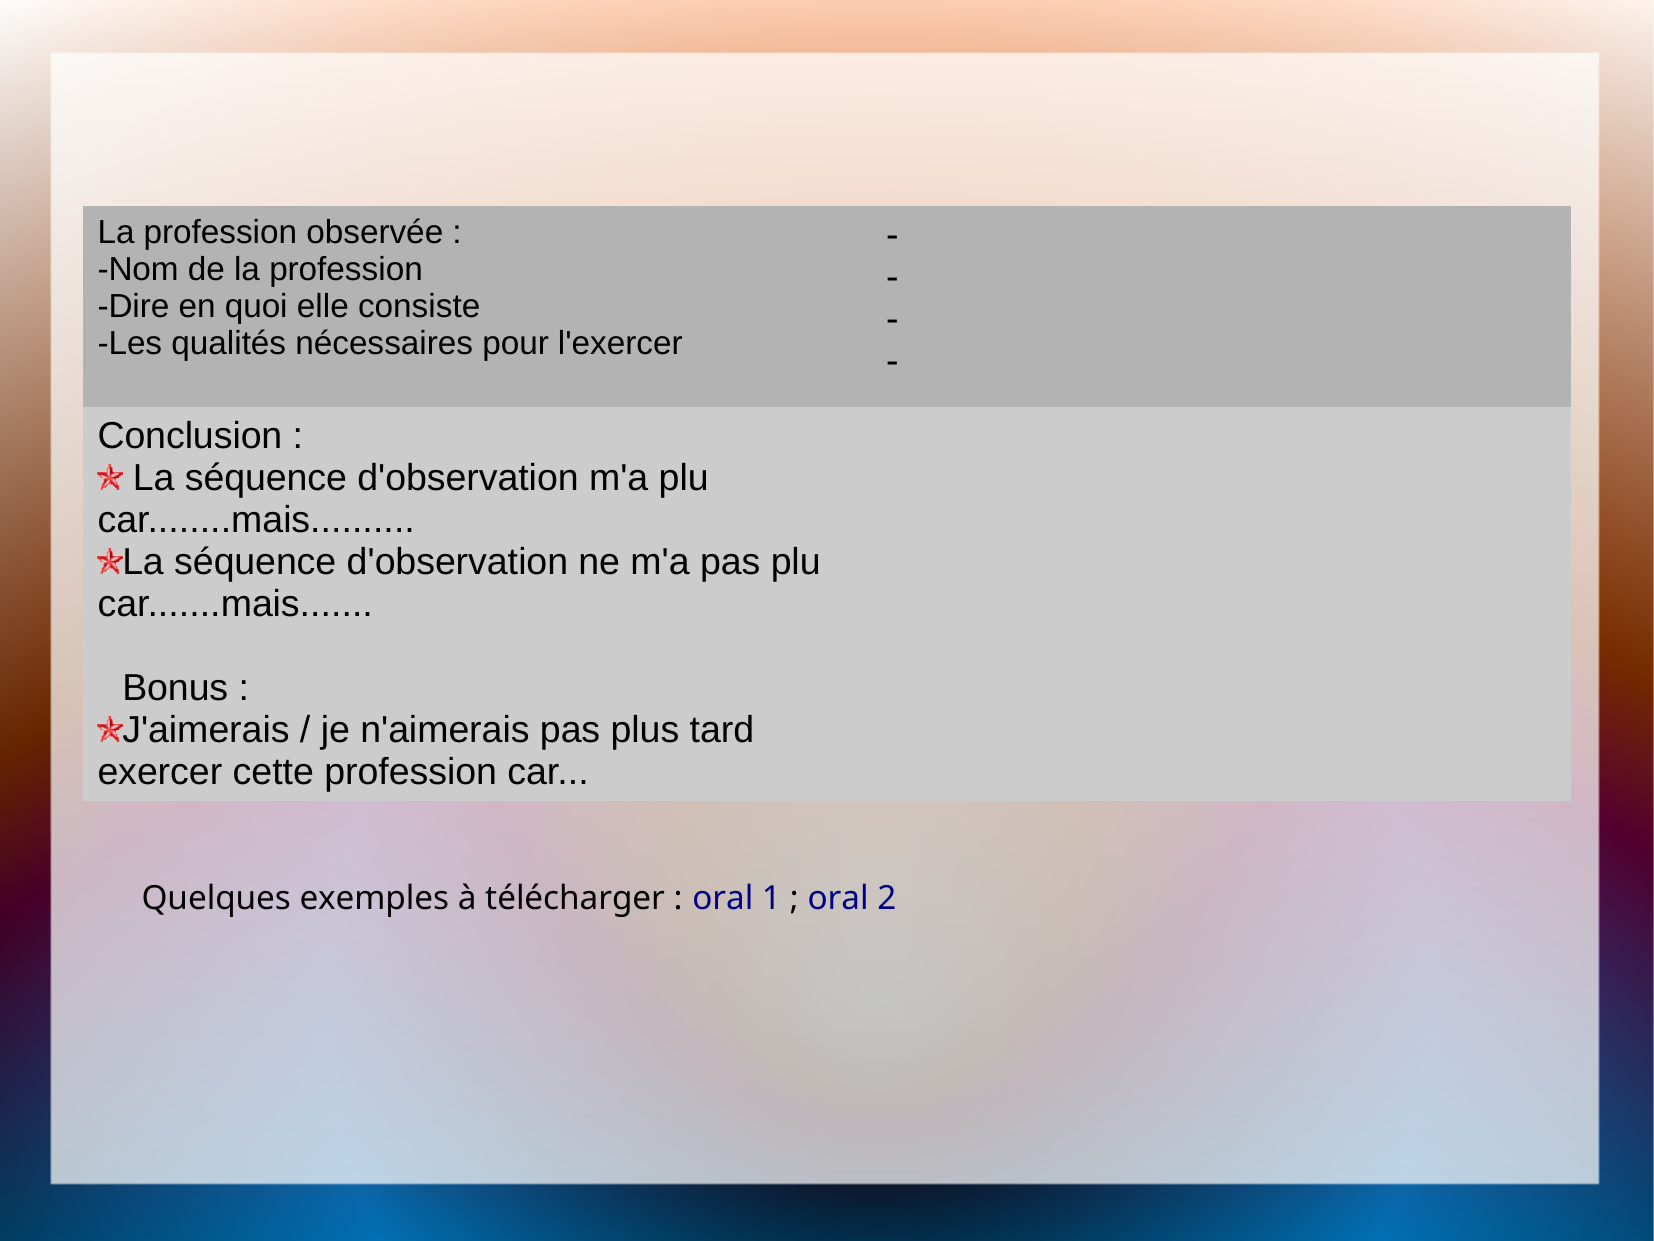

| La profession observée : -Nom de la profession -Dire en quoi elle consiste -Les qualités nécessaires pour l'exercer | - - - - |
| --- | --- |
| Conclusion : La séquence d'observation m'a plu car........mais.......... La séquence d'observation ne m'a pas plu car.......mais....... Bonus : J'aimerais / je n'aimerais pas plus tard exercer cette profession car... | |
Quelques exemples à télécharger : oral 1 ; oral 2